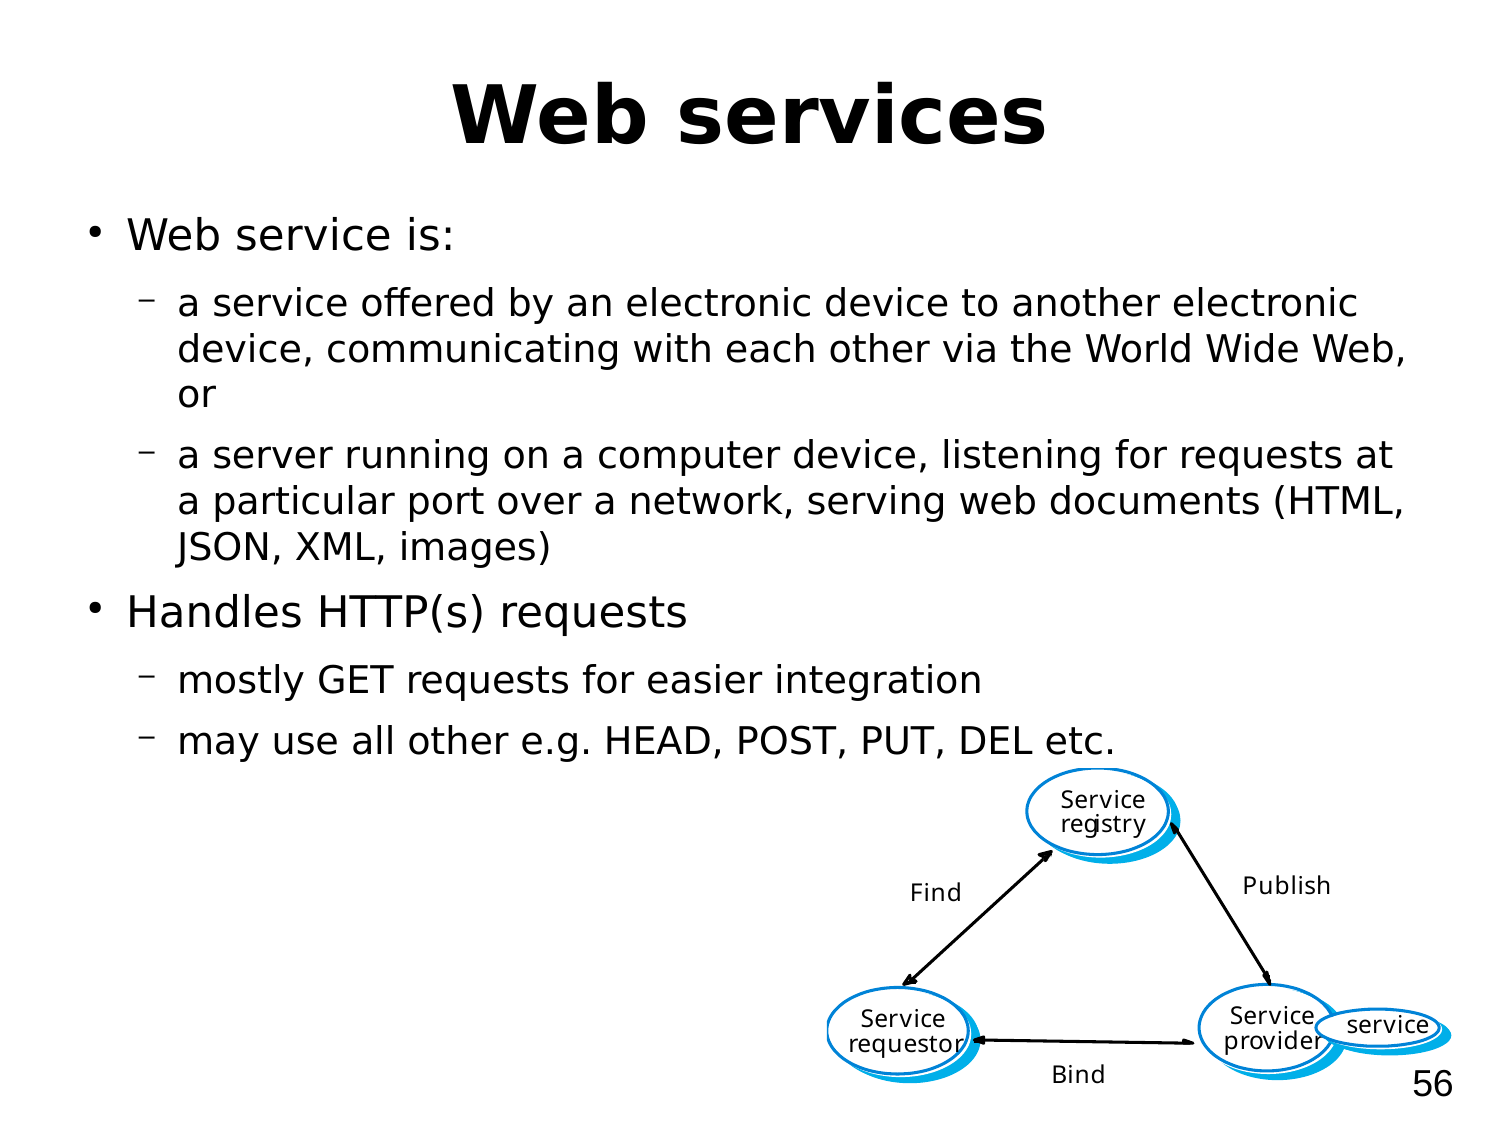

# Web services
Web service is:
a service offered by an electronic device to another electronic device, communicating with each other via the World Wide Web, or
a server running on a computer device, listening for requests at a particular port over a network, serving web documents (HTML, JSON, XML, images)
Handles HTTP(s) requests
mostly GET requests for easier integration
may use all other e.g. HEAD, POST, PUT, DEL etc.